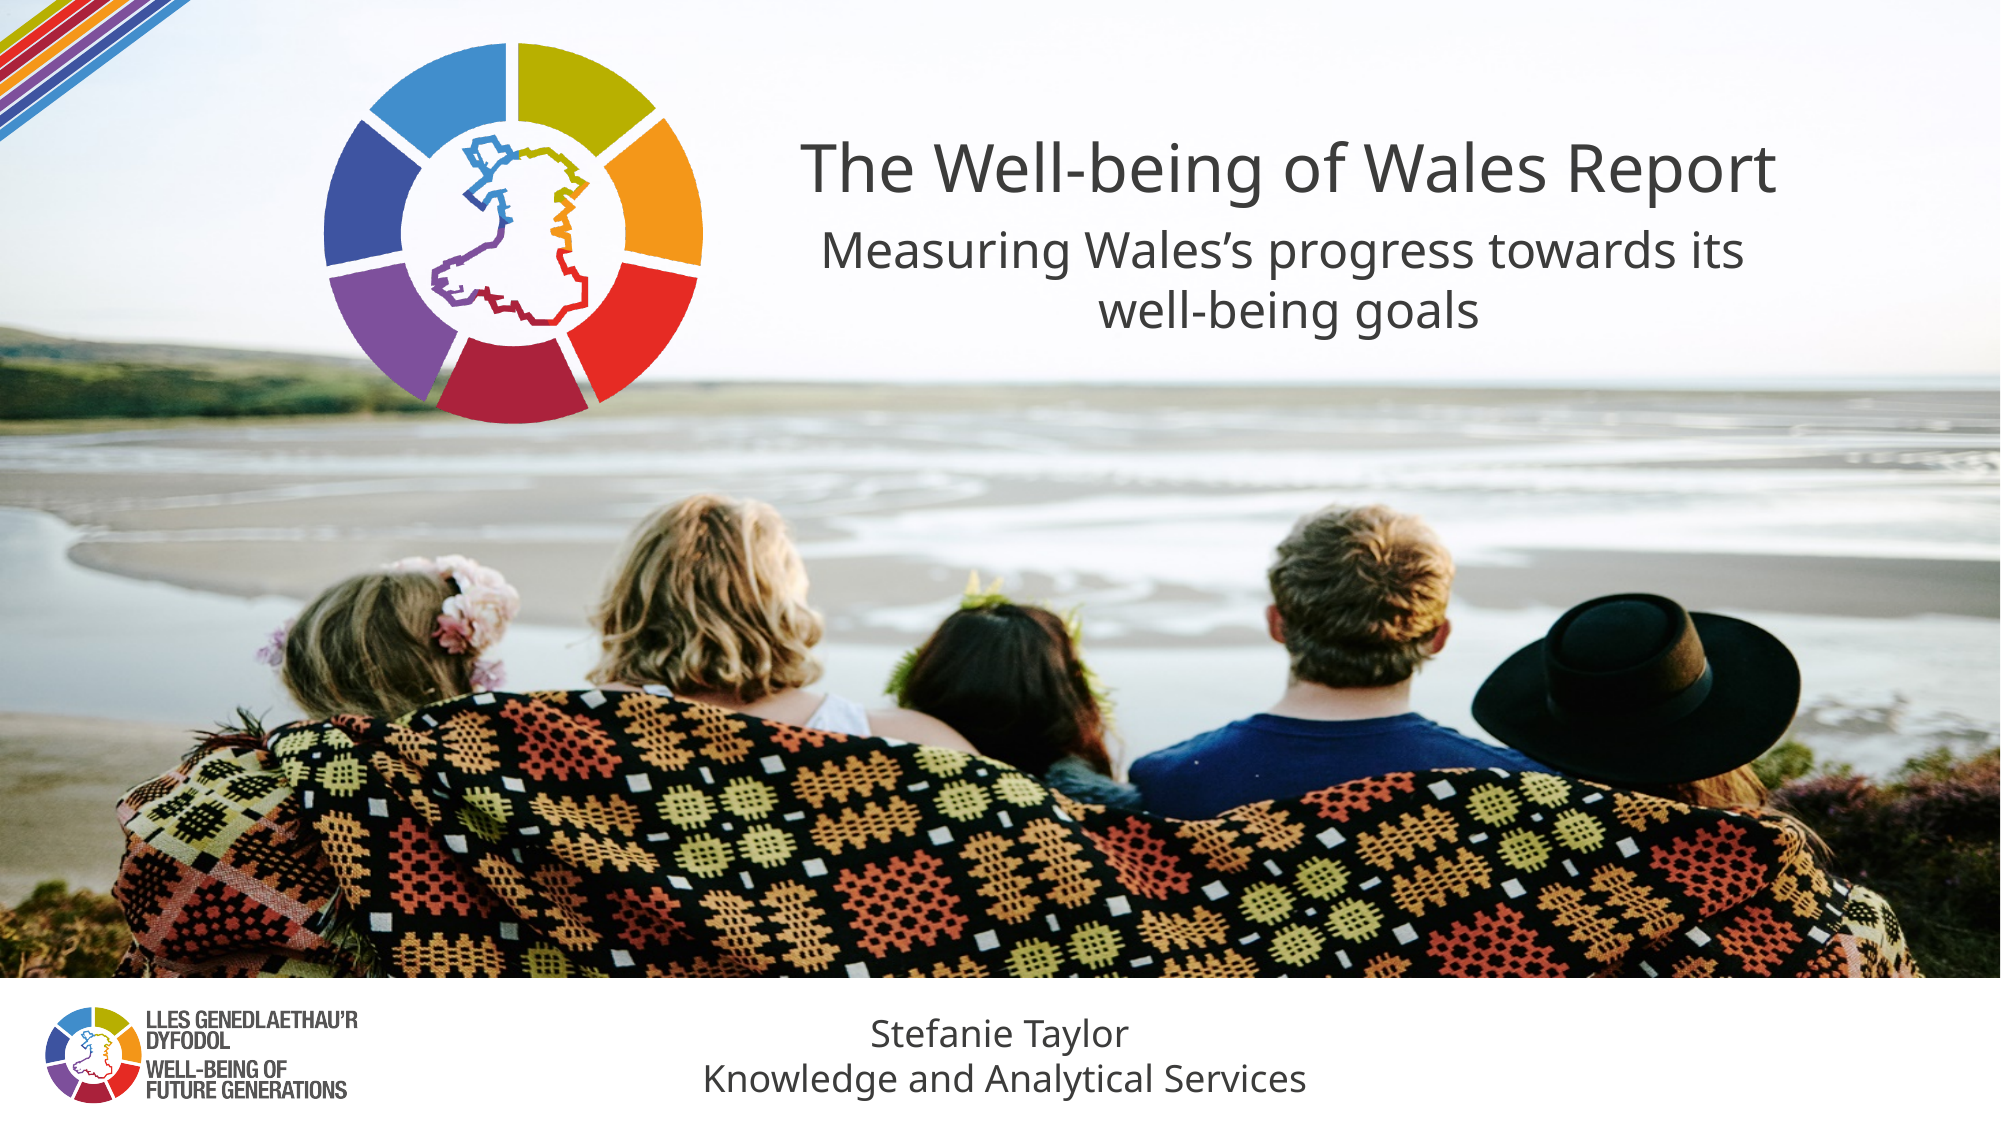

The Well-being of Wales Report
Measuring Wales’s progress towards its
well-being goals
Stefanie Taylor
 Knowledge and Analytical Services